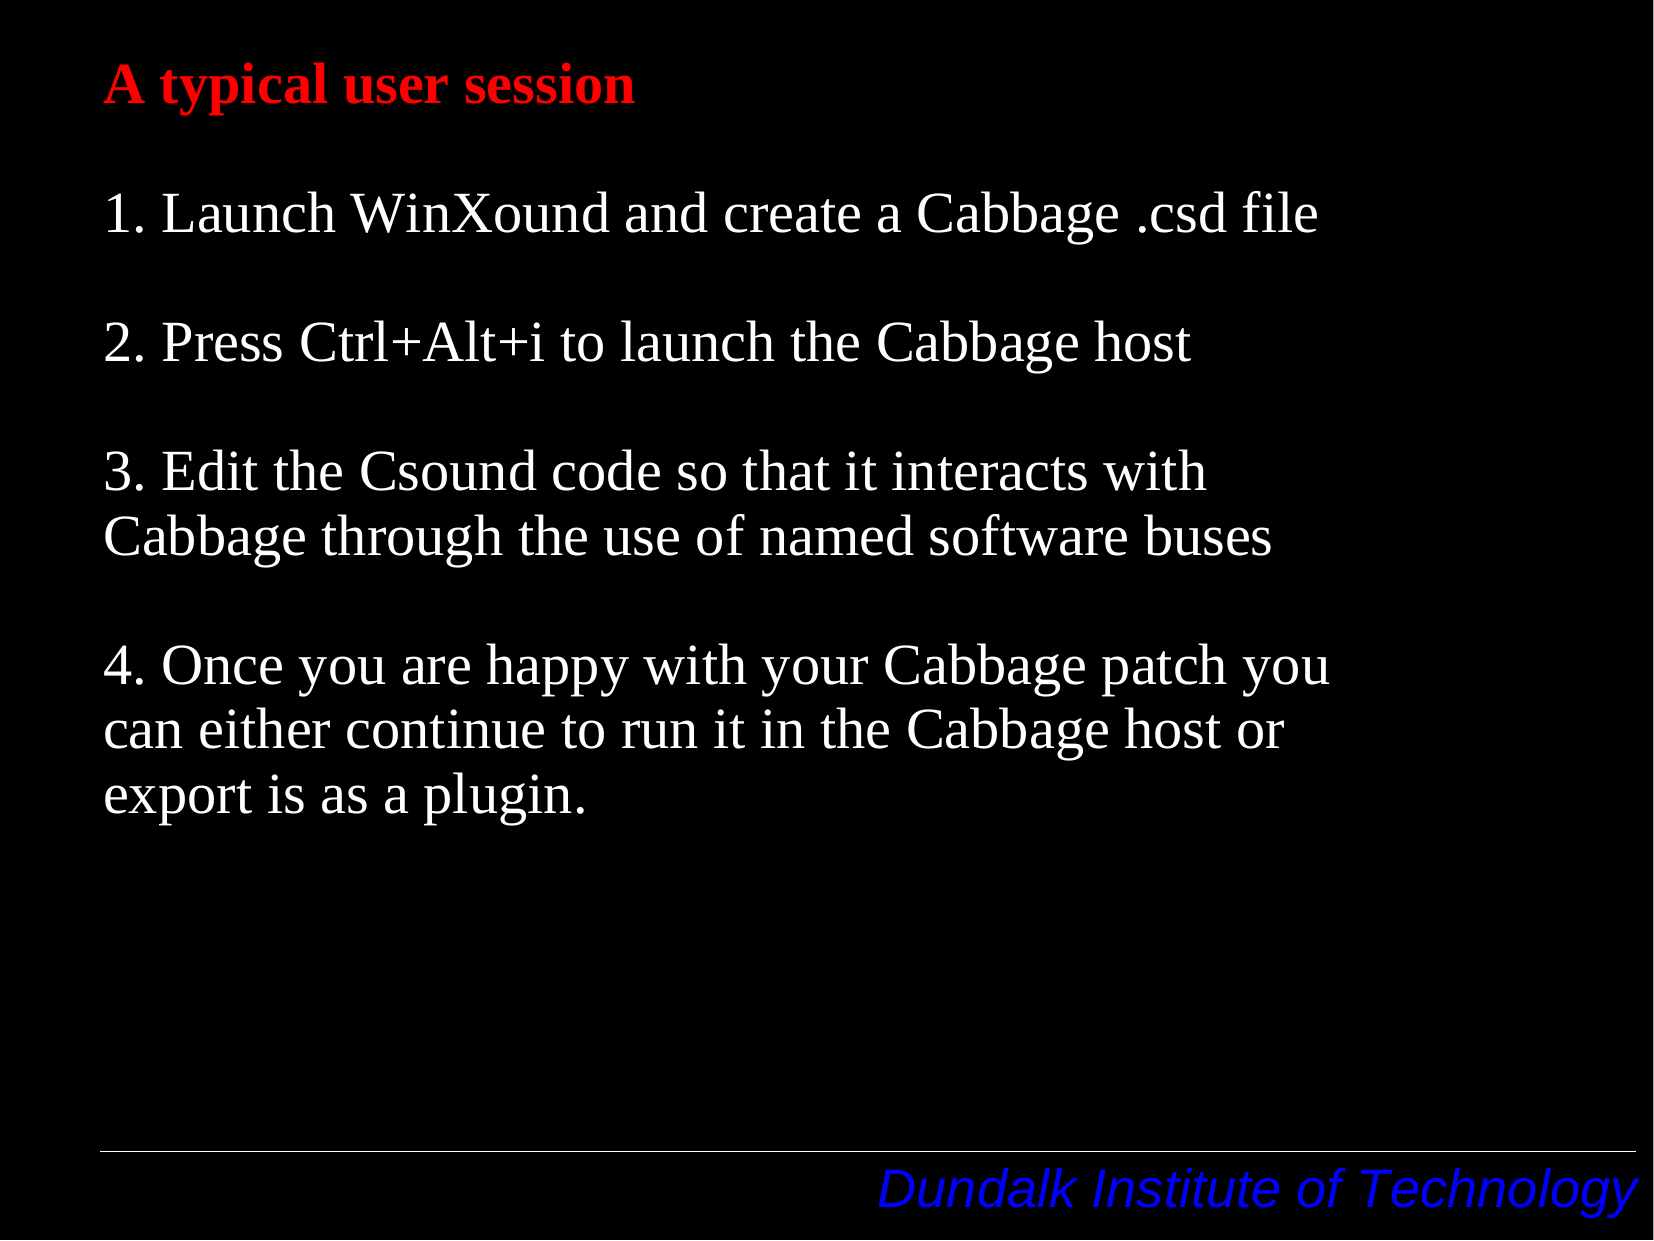

A typical user session
 Launch WinXound and create a Cabbage .csd file
 Press Ctrl+Alt+i to launch the Cabbage host
 Edit the Csound code so that it interacts with Cabbage through the use of named software buses
 Once you are happy with your Cabbage patch you can either continue to run it in the Cabbage host or export is as a plugin.
Dundalk Institute of Technology